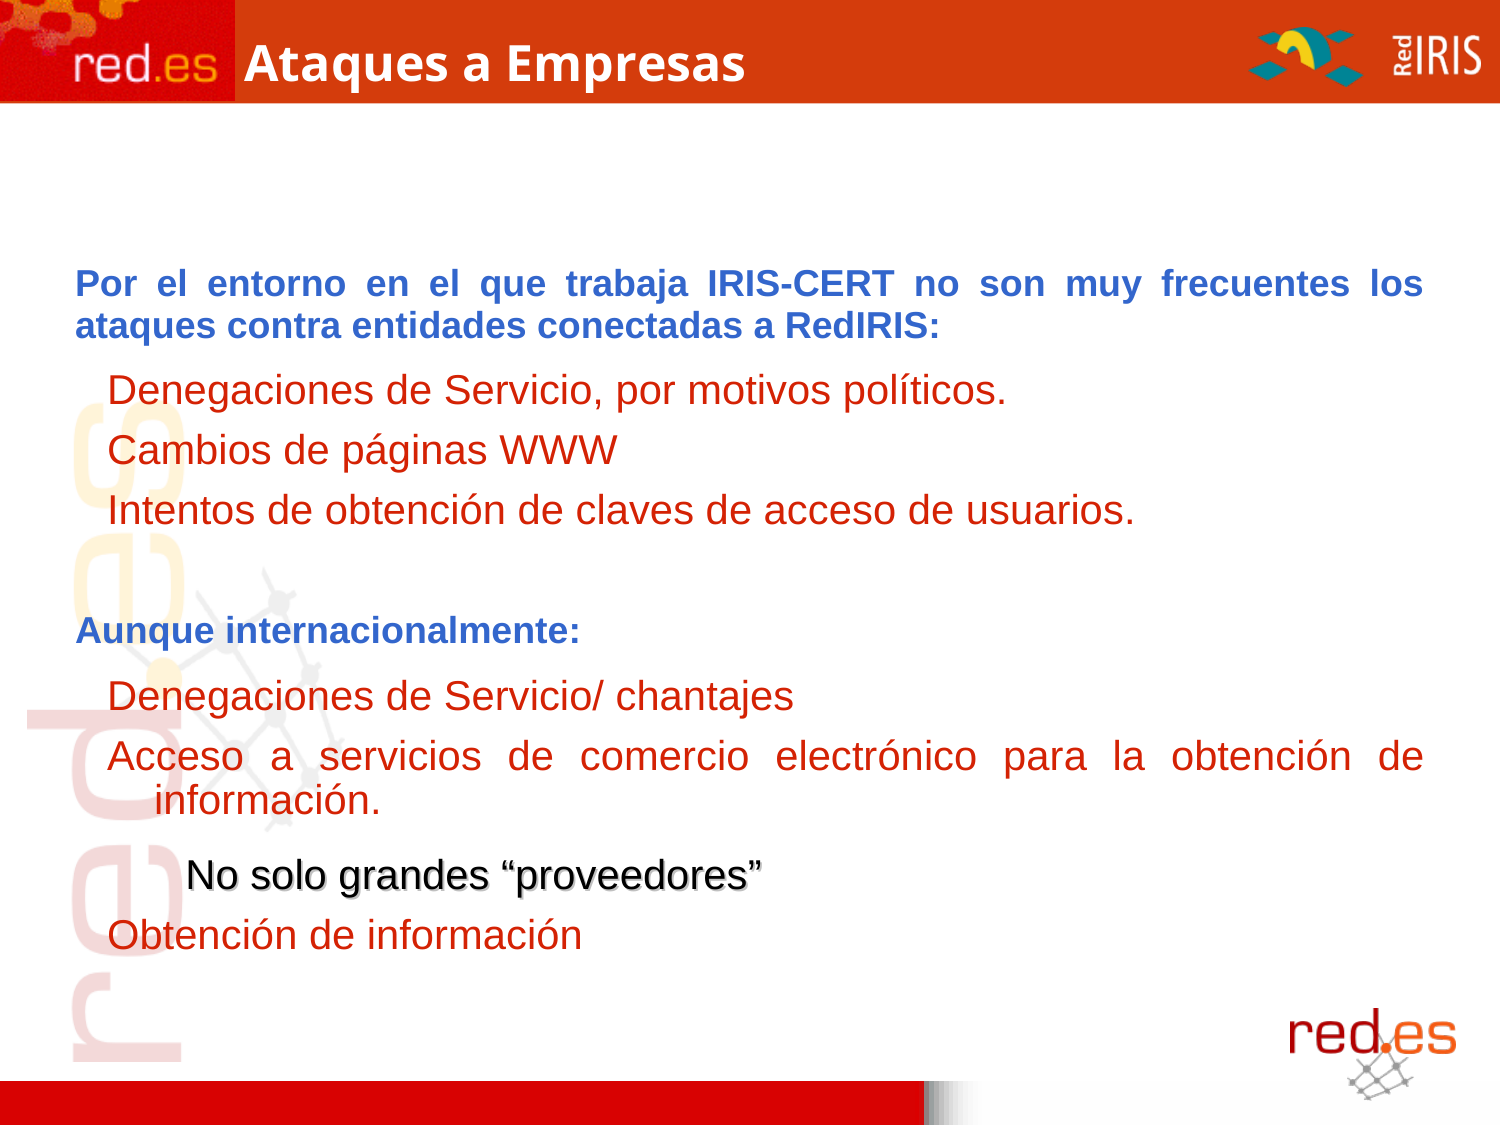

# Ataques a Empresas
Por el entorno en el que trabaja IRIS-CERT no son muy frecuentes los ataques contra entidades conectadas a RedIRIS:
Denegaciones de Servicio, por motivos políticos.
Cambios de páginas WWW
Intentos de obtención de claves de acceso de usuarios.
Aunque internacionalmente:
Denegaciones de Servicio/ chantajes
Acceso a servicios de comercio electrónico para la obtención de información.
No solo grandes “proveedores”
Obtención de información